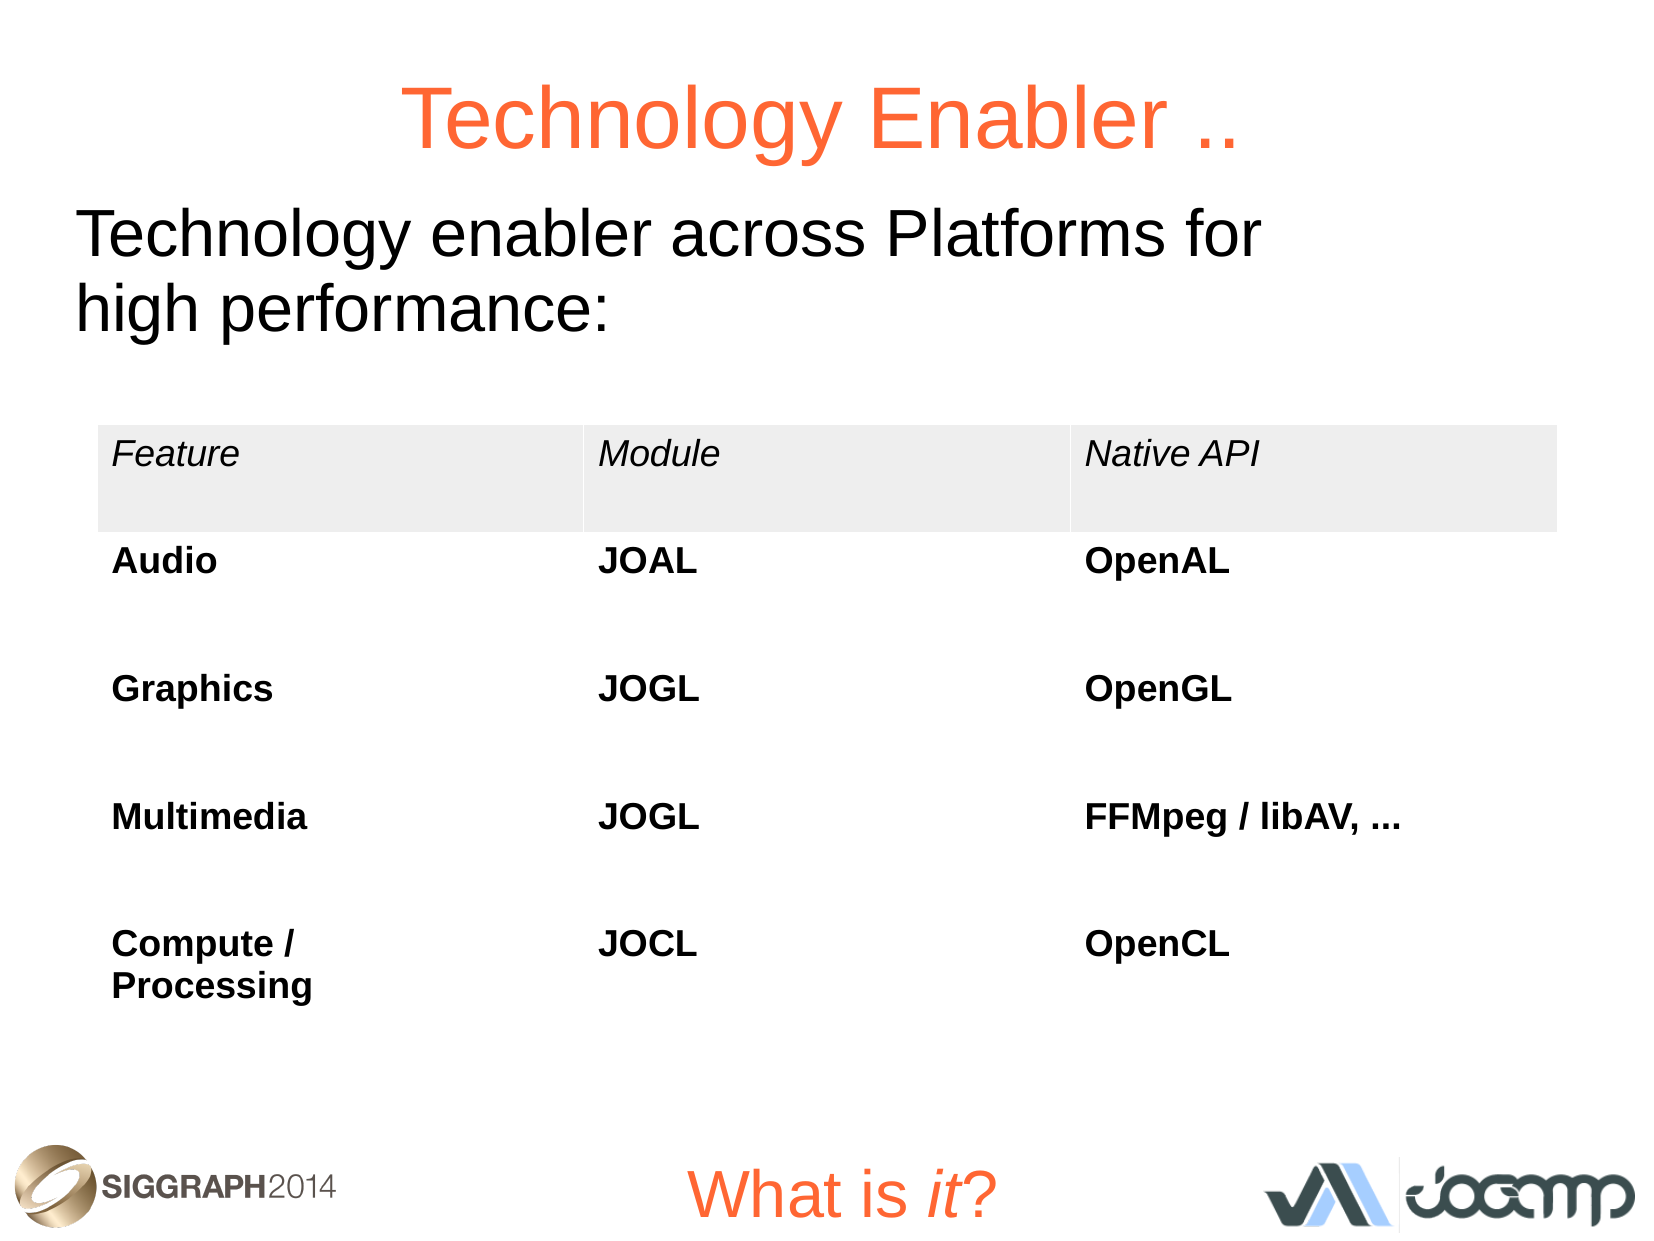

# Technology Enabler ..
Technology enabler across Platforms for
high performance:
| Feature | Module | Native API |
| --- | --- | --- |
| Audio | JOAL | OpenAL |
| Graphics | JOGL | OpenGL |
| Multimedia | JOGL | FFMpeg / libAV, ... |
| Compute / Processing | JOCL | OpenCL |
What is it?